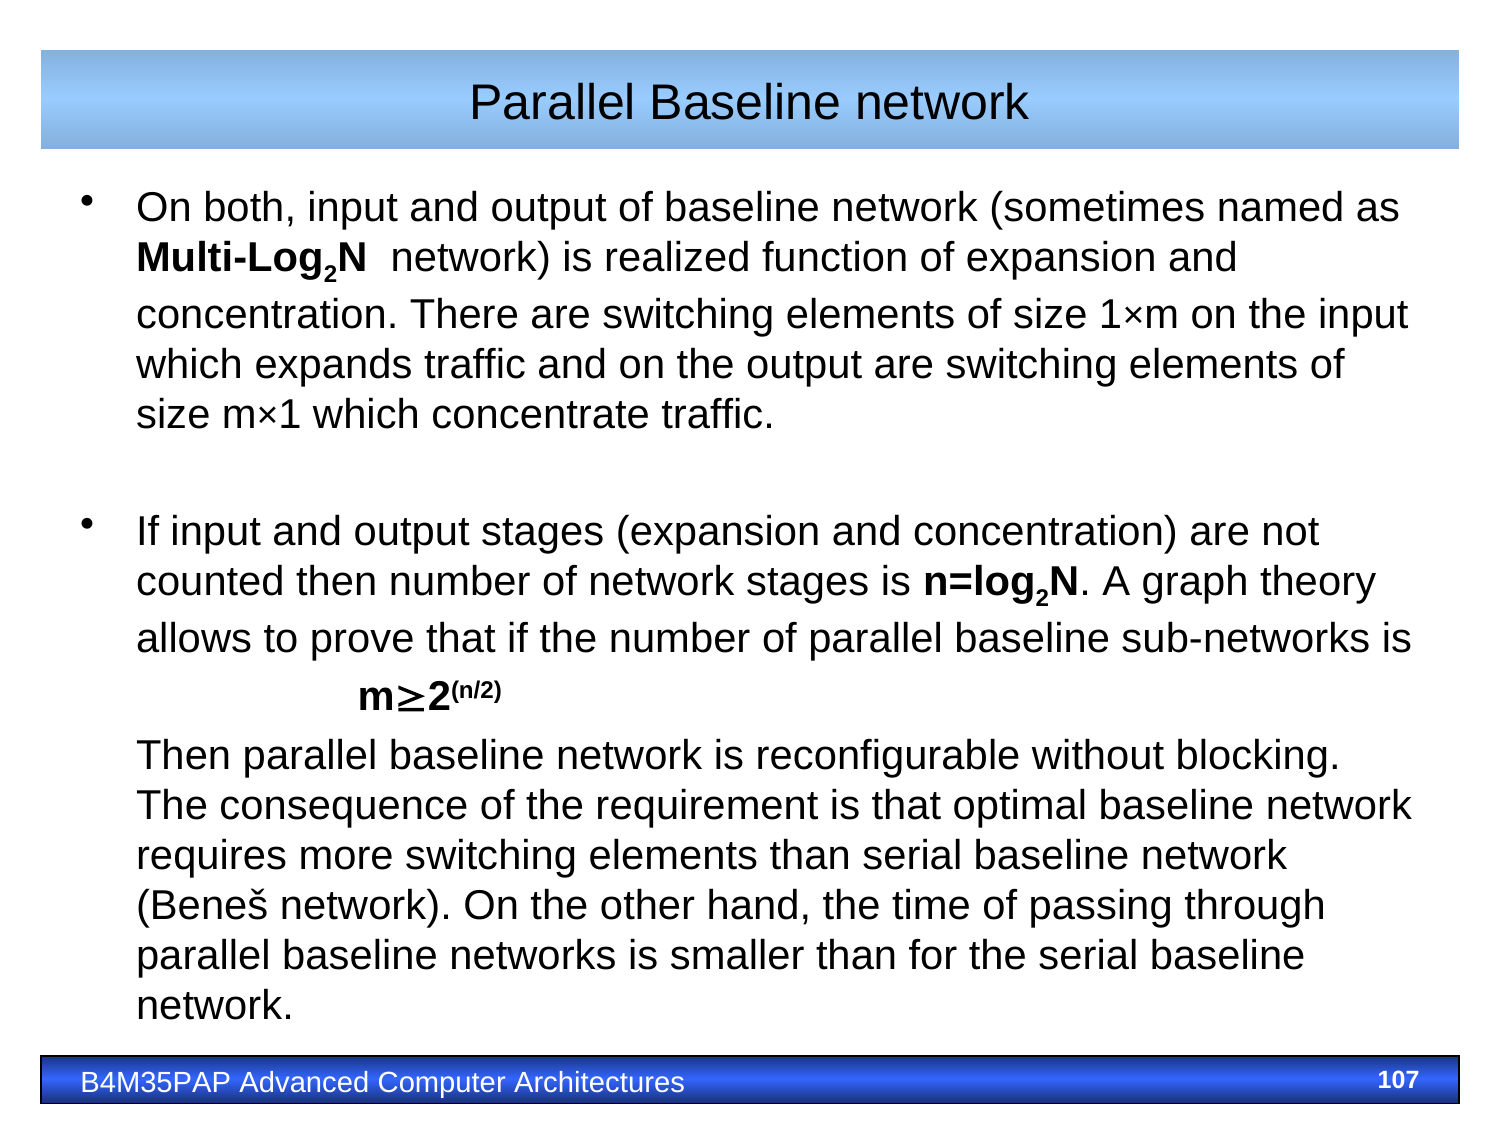

# Parallel Baseline network
On both, input and output of baseline network (sometimes named as Multi-Log2N network) is realized function of expansion and concentration. There are switching elements of size 1×m on the input which expands traffic and on the output are switching elements of size m×1 which concentrate traffic.
If input and output stages (expansion and concentration) are not counted then number of network stages is n=log2N. A graph theory allows to prove that if the number of parallel baseline sub-networks is
				m2(n/2)
	Then parallel baseline network is reconfigurable without blocking. The consequence of the requirement is that optimal baseline network requires more switching elements than serial baseline network (Beneš network). On the other hand, the time of passing through parallel baseline networks is smaller than for the serial baseline network.